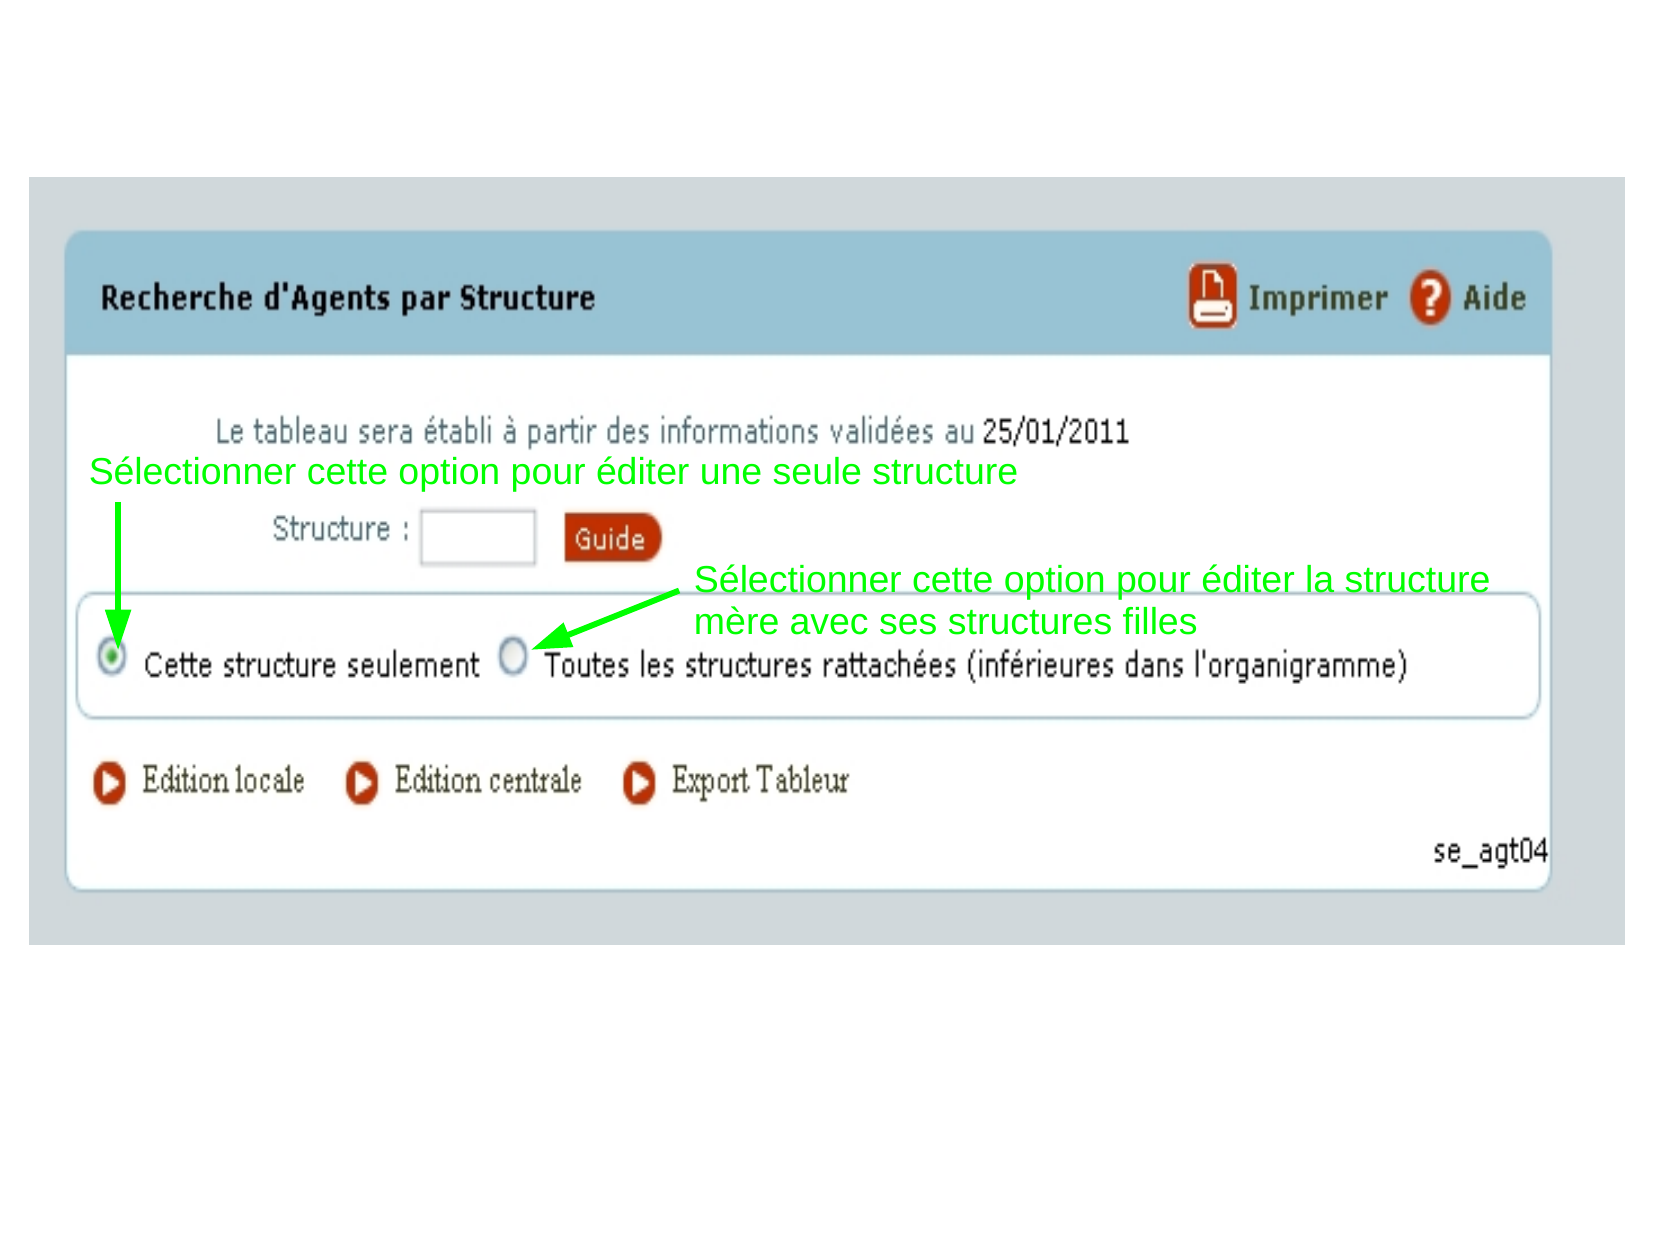

Sélectionner cette option pour éditer une seule structure
Sélectionner cette option pour éditer la structure mère avec ses structures filles